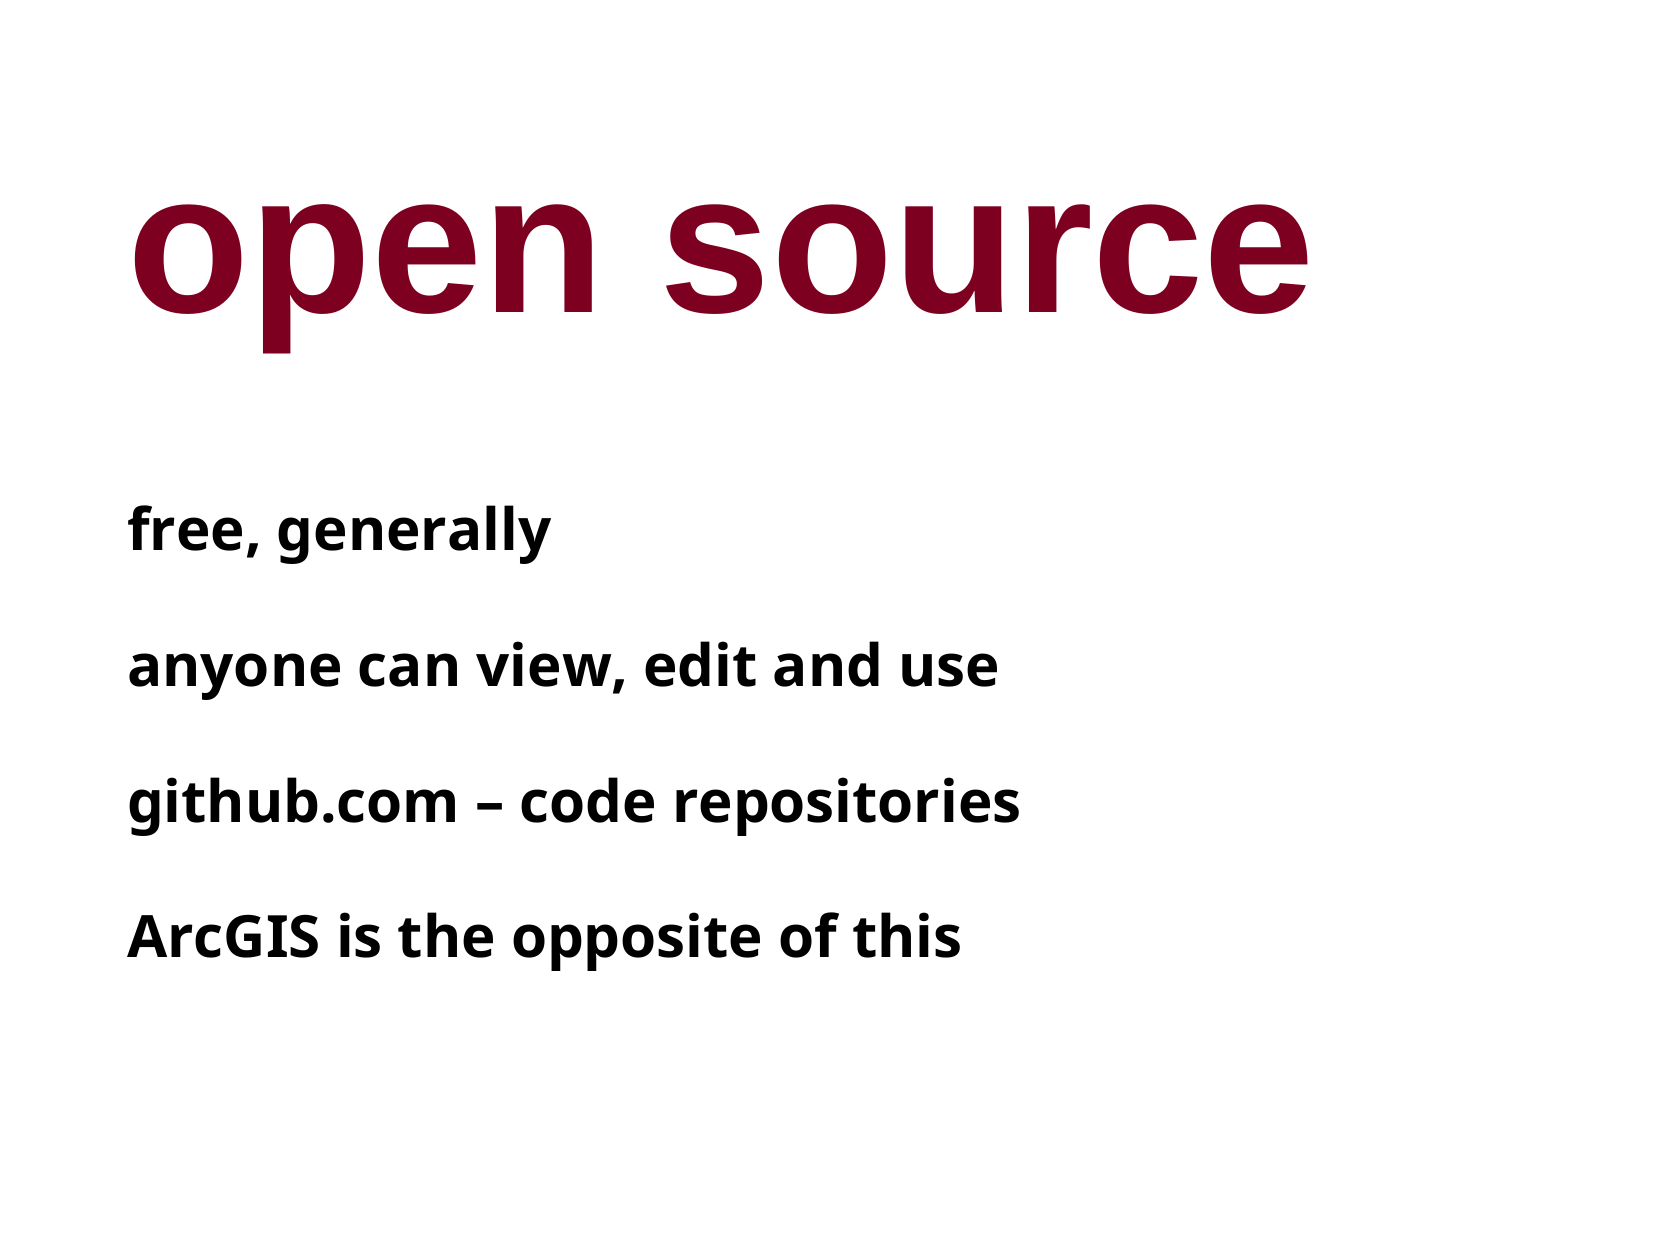

open source
free, generally
anyone can view, edit and use
github.com – code repositories
ArcGIS is the opposite of this